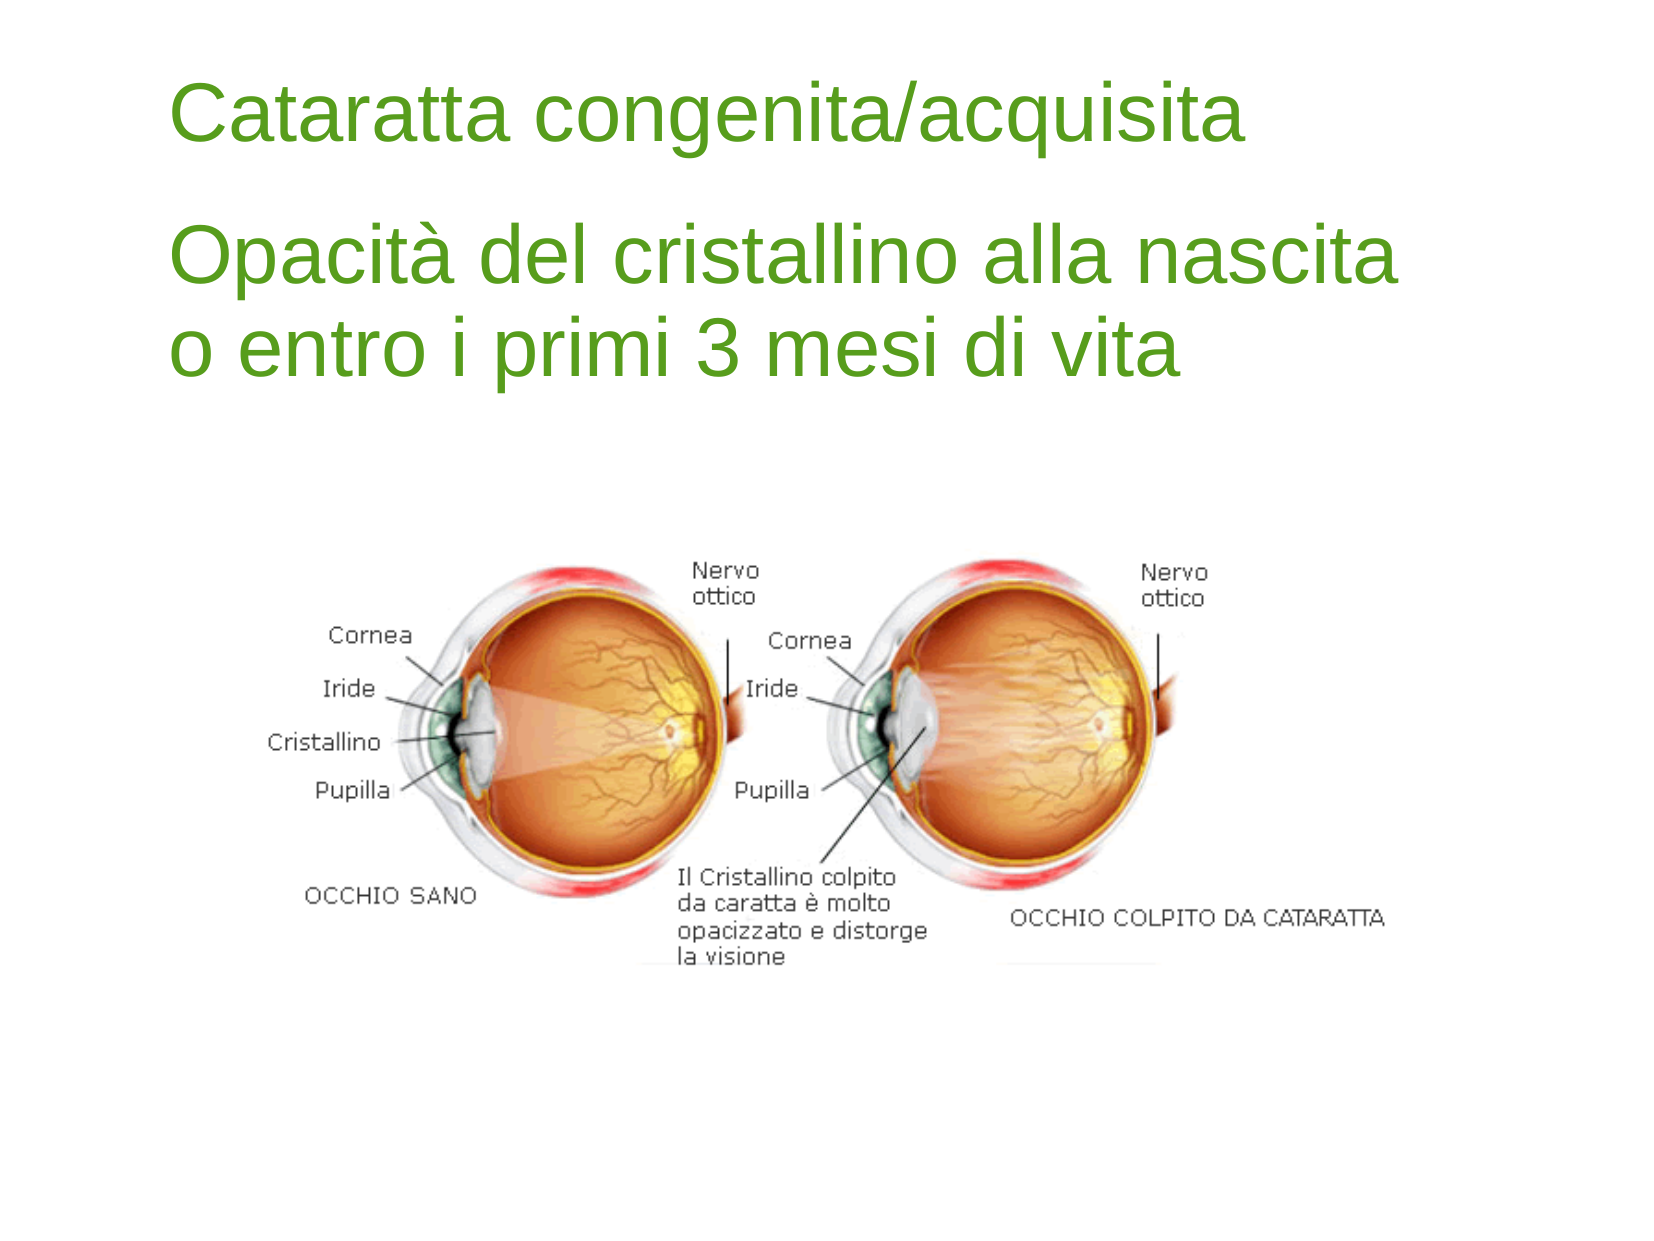

Cataratta congenita/acquisita
Opacità del cristallino alla nascita
o entro i primi 3 mesi di vita